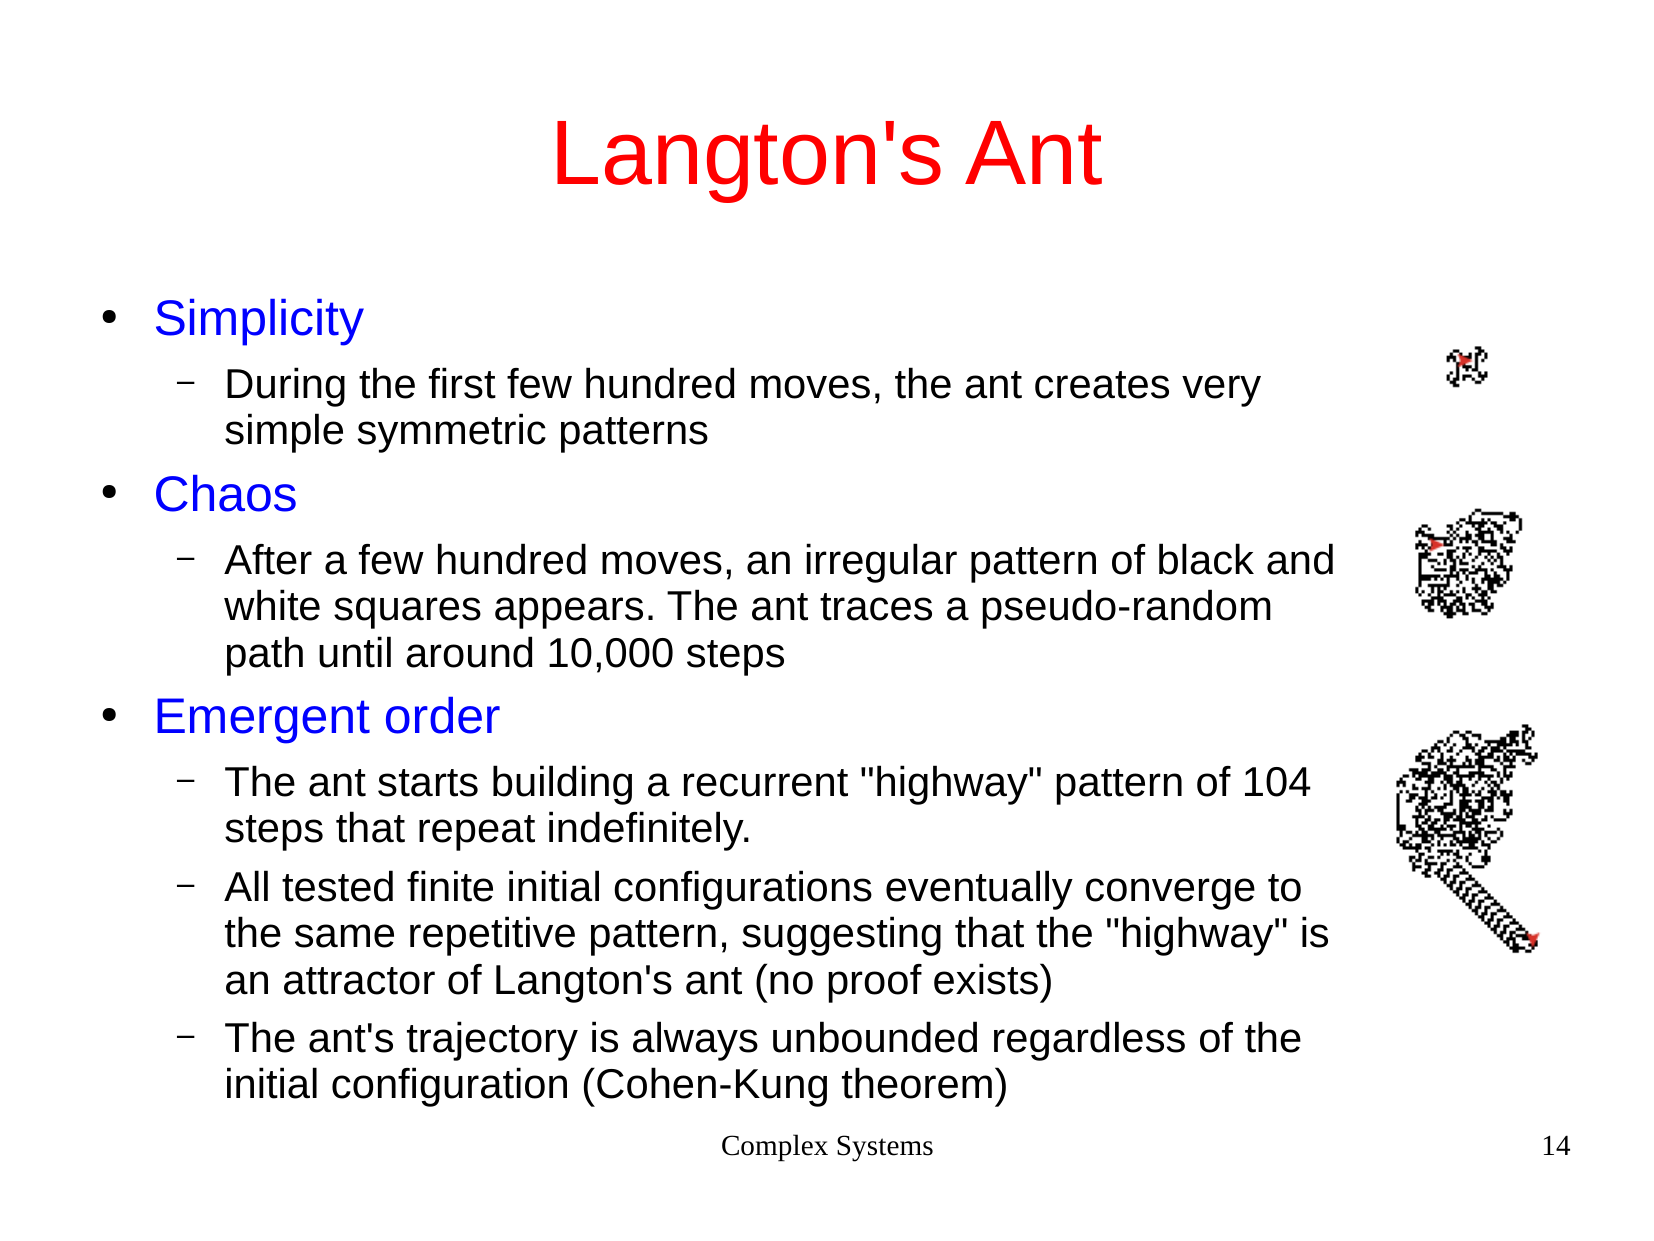

# Langton's Ant
Simplicity
During the first few hundred moves, the ant creates very simple symmetric patterns
Chaos
After a few hundred moves, an irregular pattern of black and white squares appears. The ant traces a pseudo-random path until around 10,000 steps
Emergent order
The ant starts building a recurrent "highway" pattern of 104 steps that repeat indefinitely.
All tested finite initial configurations eventually converge to the same repetitive pattern, suggesting that the "highway" is an attractor of Langton's ant (no proof exists)
The ant's trajectory is always unbounded regardless of the initial configuration (Cohen-Kung theorem)
Complex Systems
14